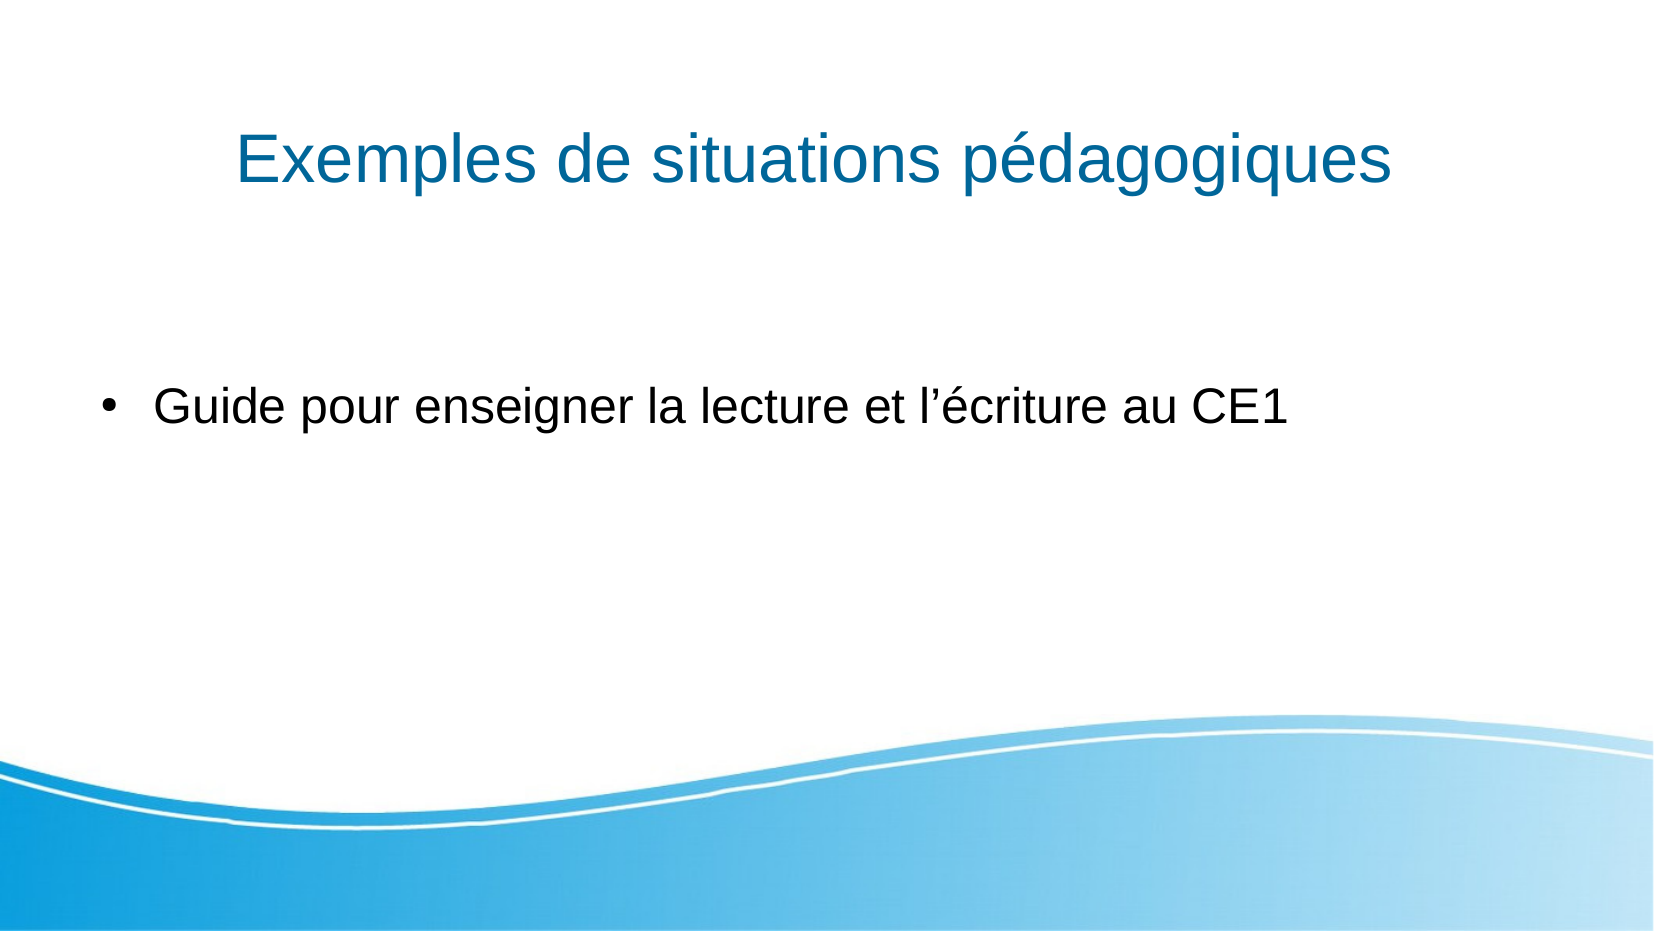

# Exemples de situations pédagogiques
Guide pour enseigner la lecture et l’écriture au CE1